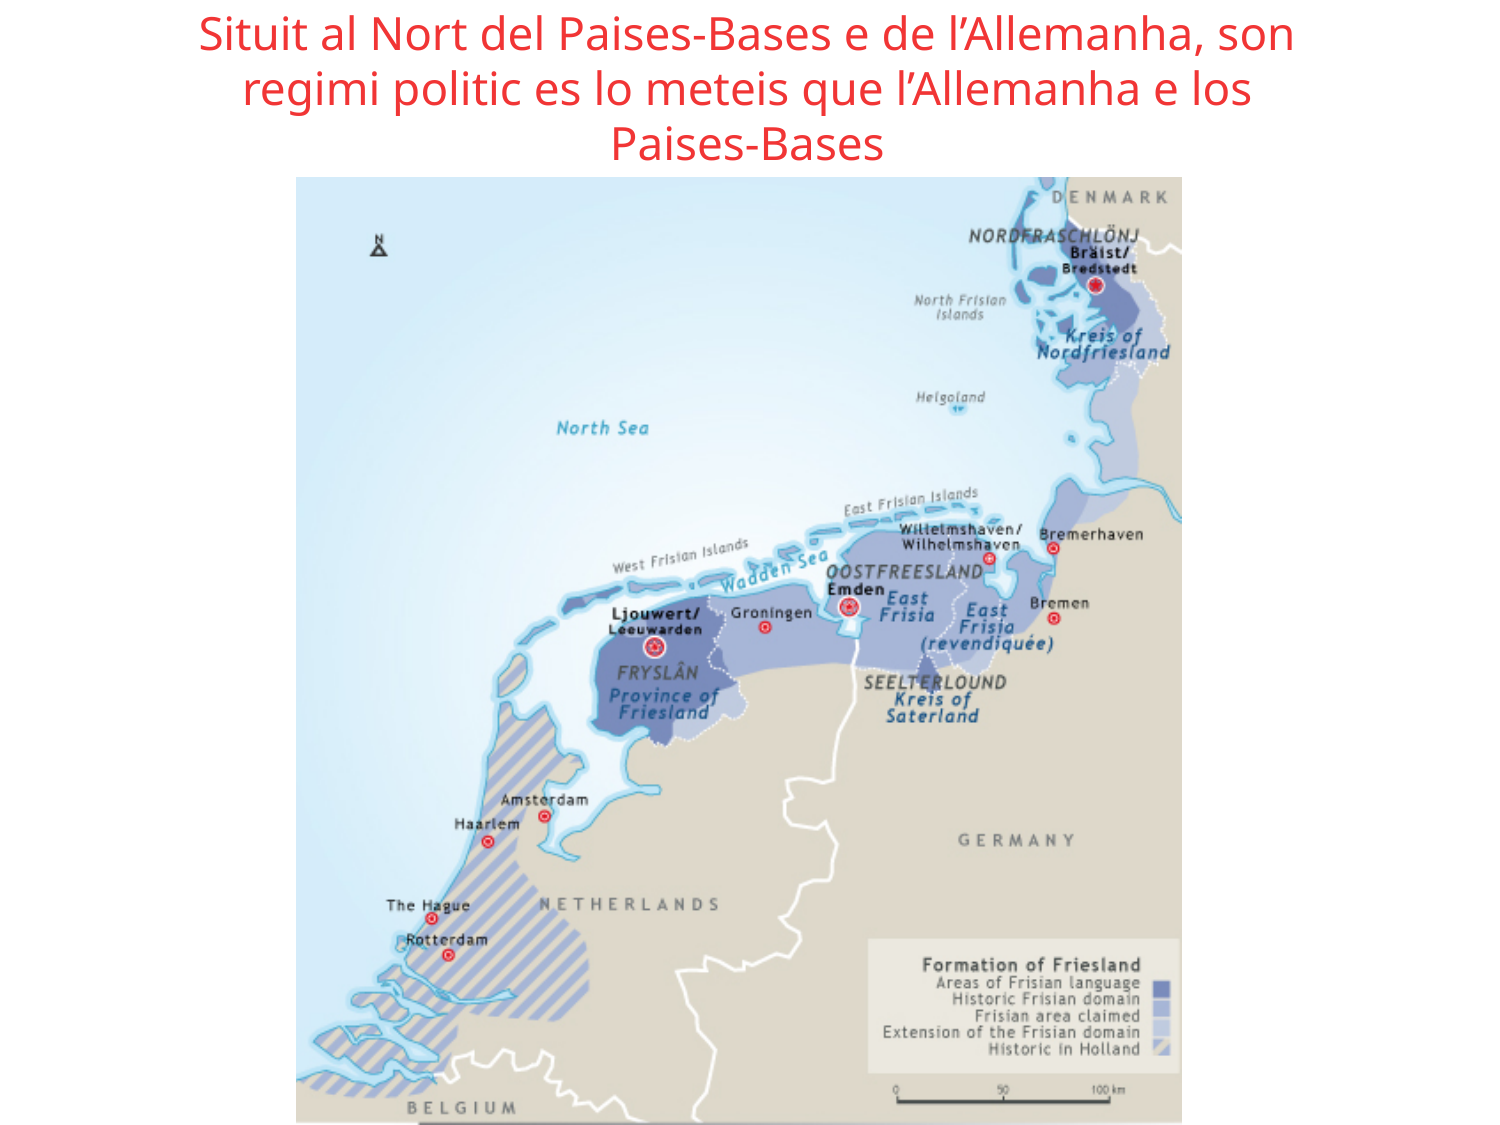

# Situit al Nort del Paises-Bases e de l’Allemanha, son regimi politic es lo meteis que l’Allemanha e los Paises-Bases